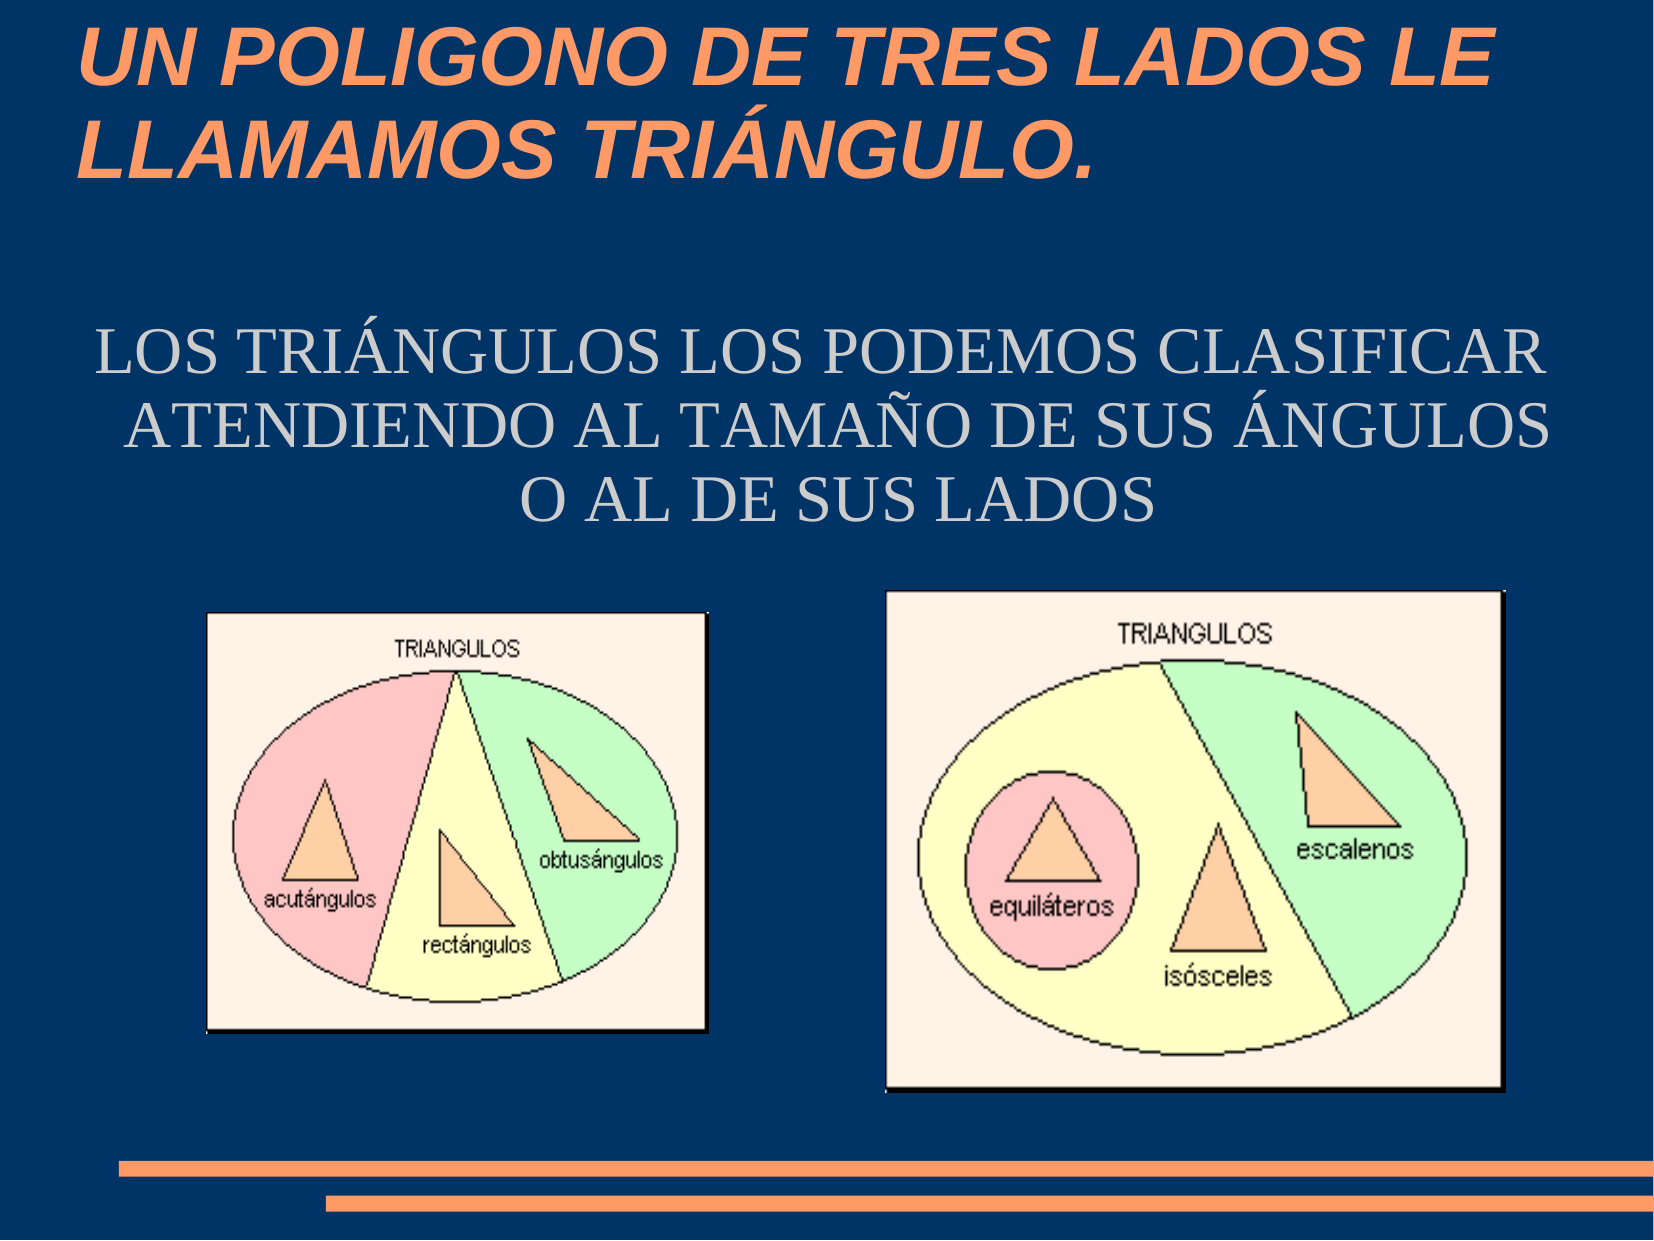

# UN POLIGONO DE TRES LADOS LE LLAMAMOS TRIÁNGULO.
LOS TRIÁNGULOS LOS PODEMOS CLASIFICAR ATENDIENDO AL TAMAÑO DE SUS ÁNGULOS O AL DE SUS LADOS